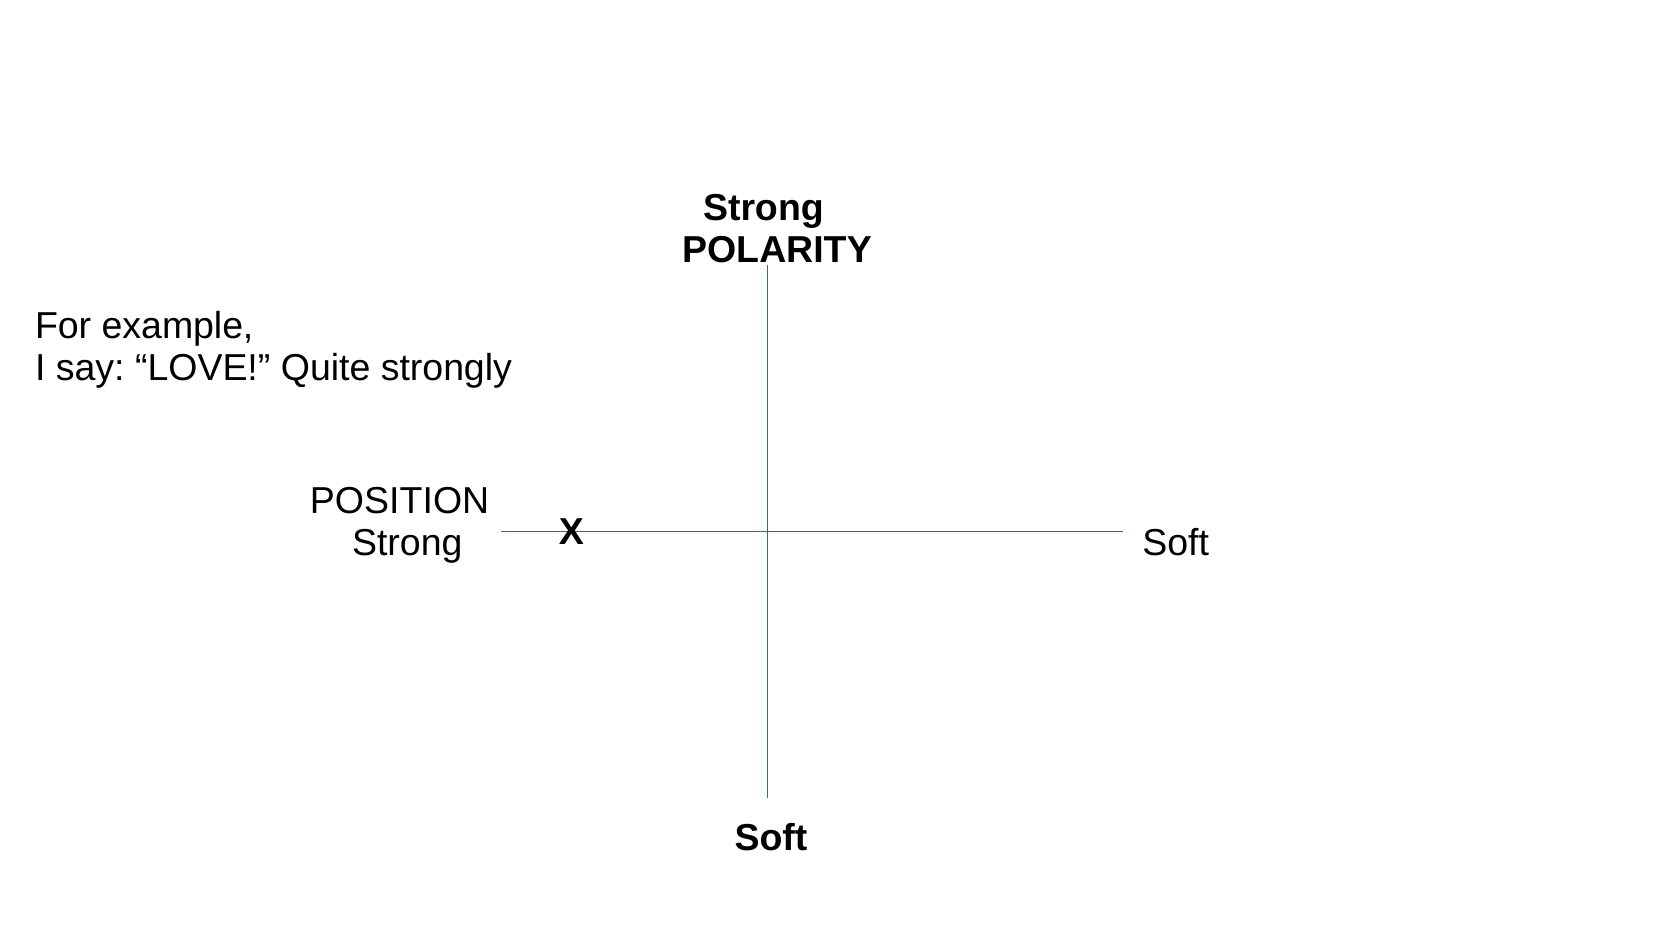

Strong
POLARITY
 Soft
For example,
I say: “LOVE!” Quite strongly
 X
POSITION
 Strong Soft